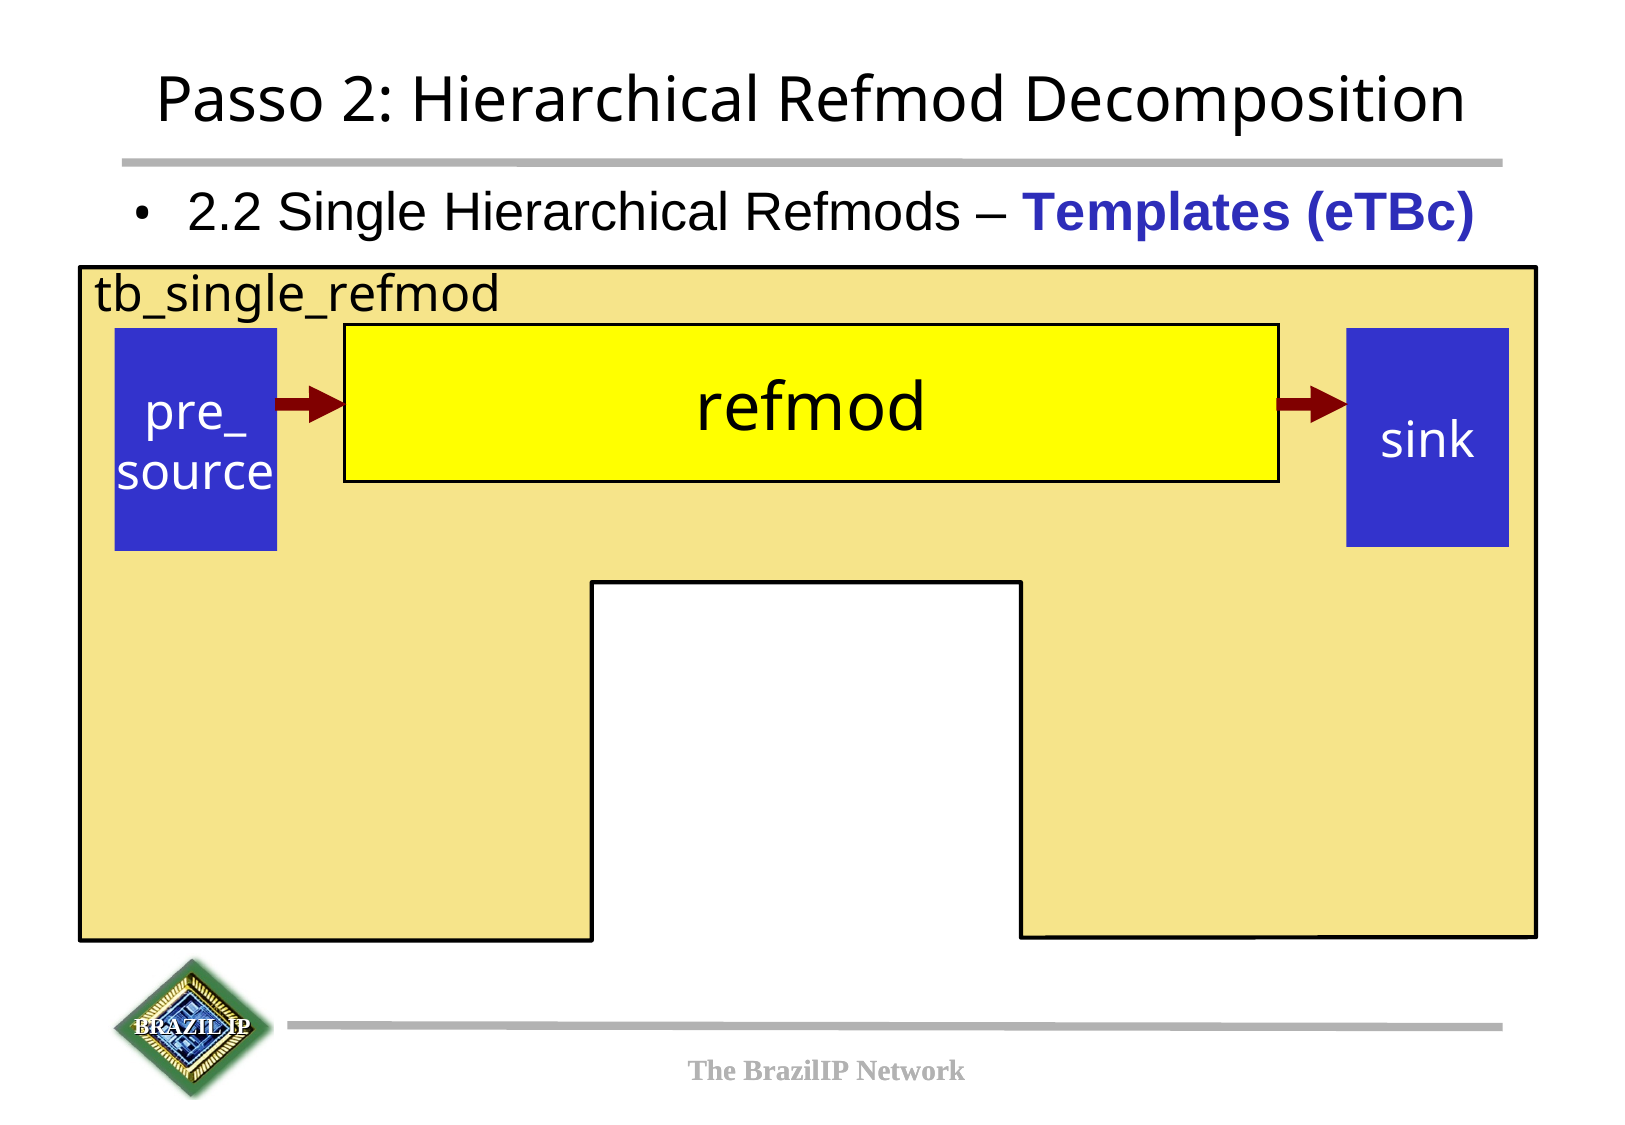

# Passo 2: Hierarchical Refmod Decomposition
2.2 Single Hierarchical Refmods – Templates (eTBc)
tb_single_refmod
refmod
pre_
source
sink